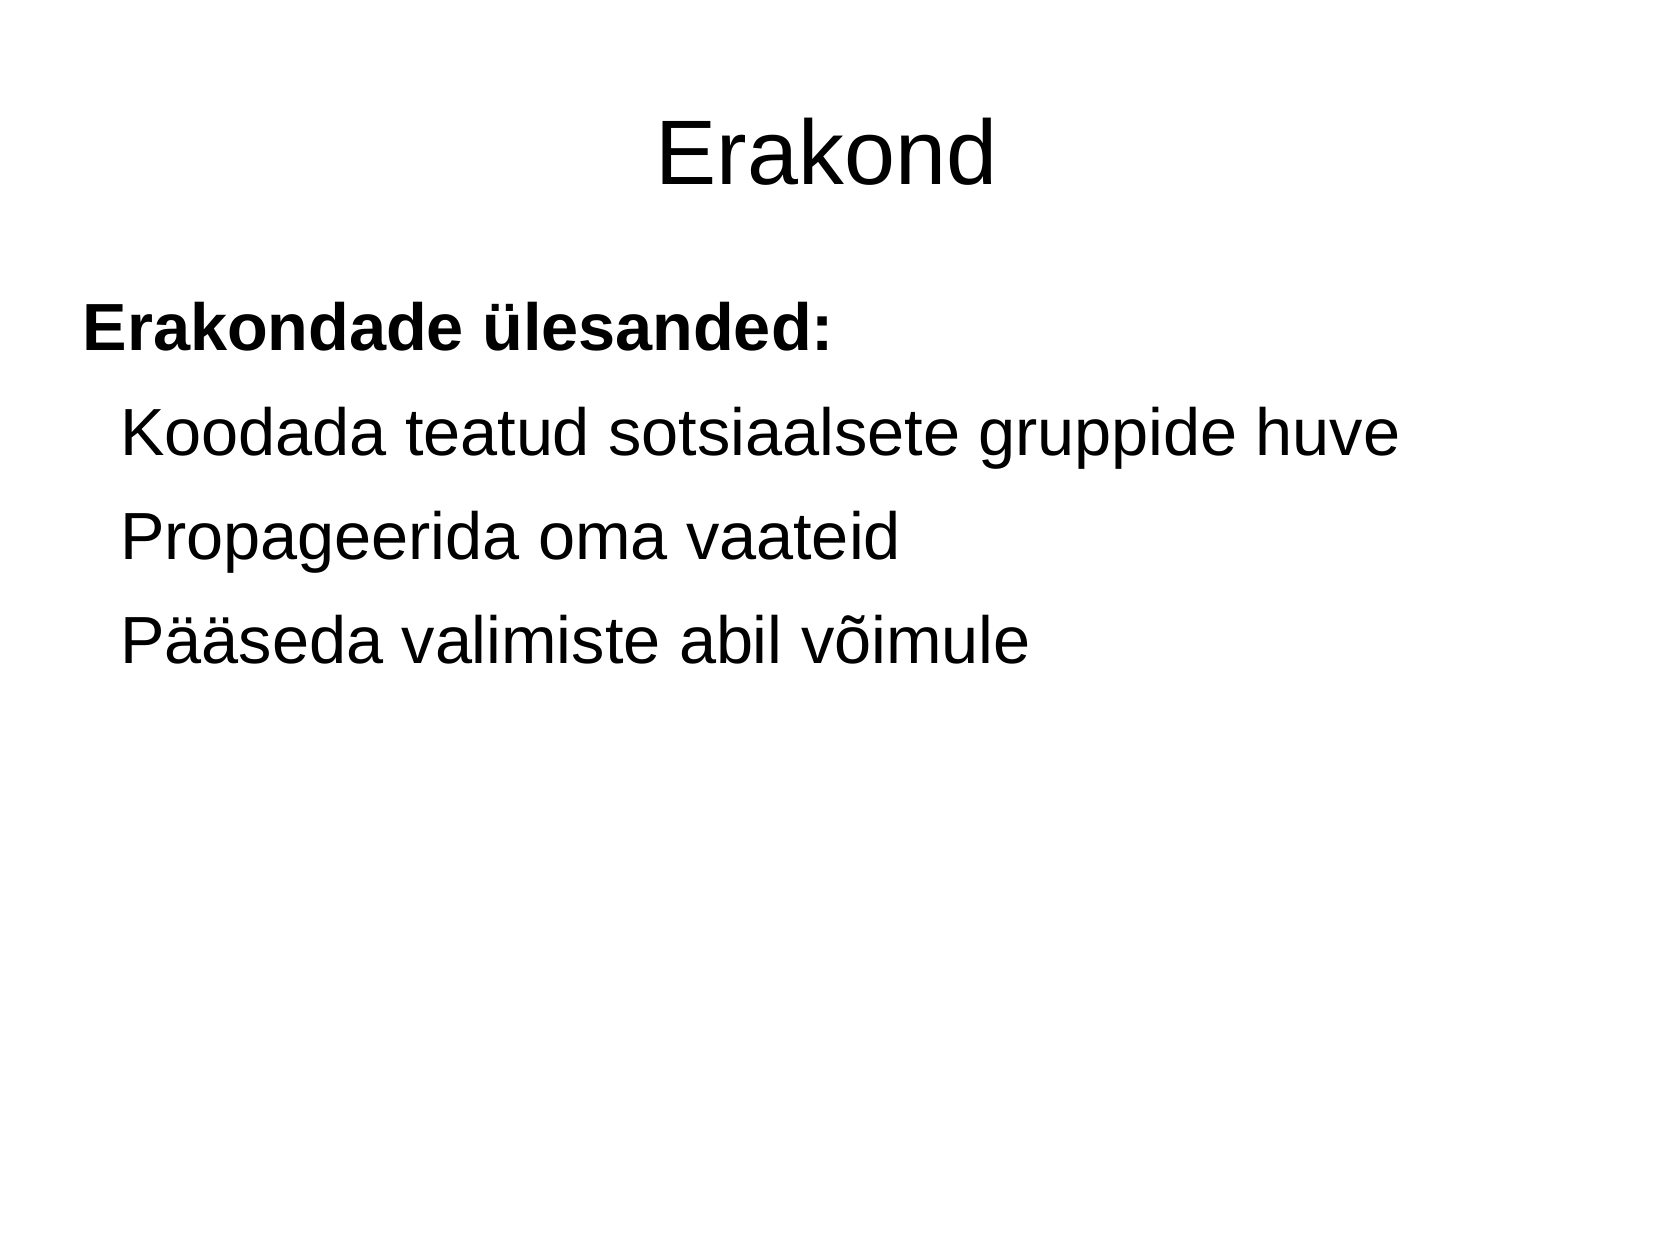

# Erakond
Erakondade ülesanded:
Koodada teatud sotsiaalsete gruppide huve
Propageerida oma vaateid
Pääseda valimiste abil võimule